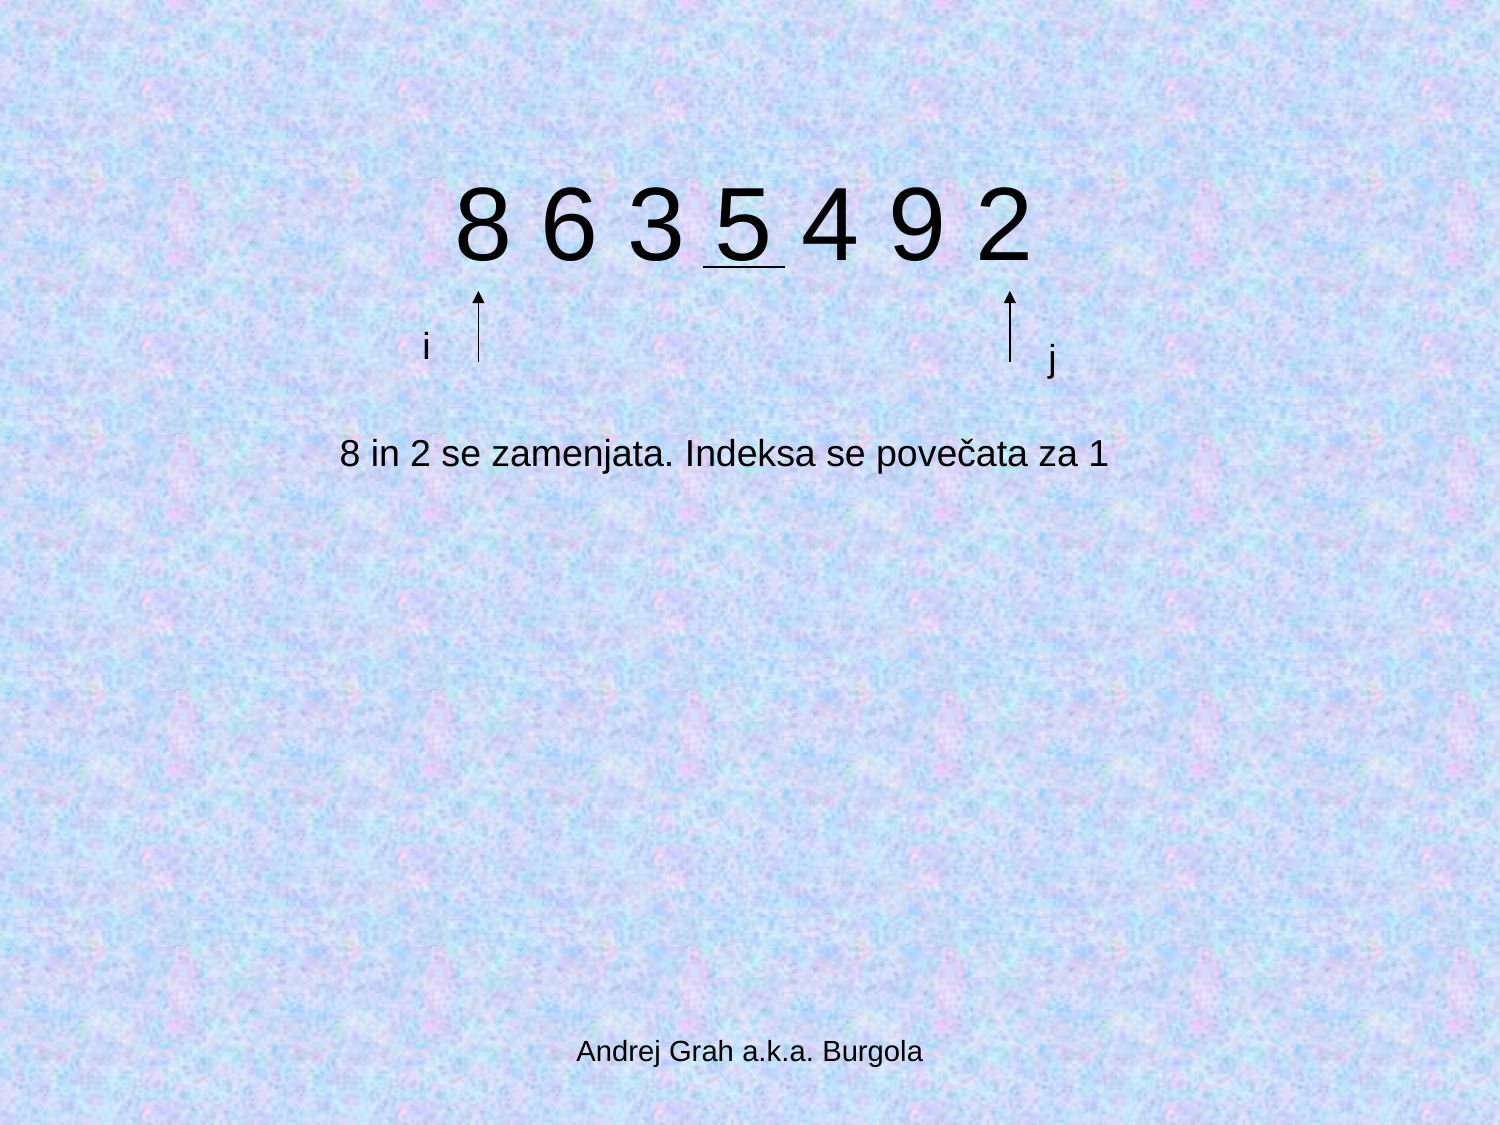

8 6 3 5 4 9 2
i
j
8 in 2 se zamenjata. Indeksa se povečata za 1
Andrej Grah a.k.a. Burgola